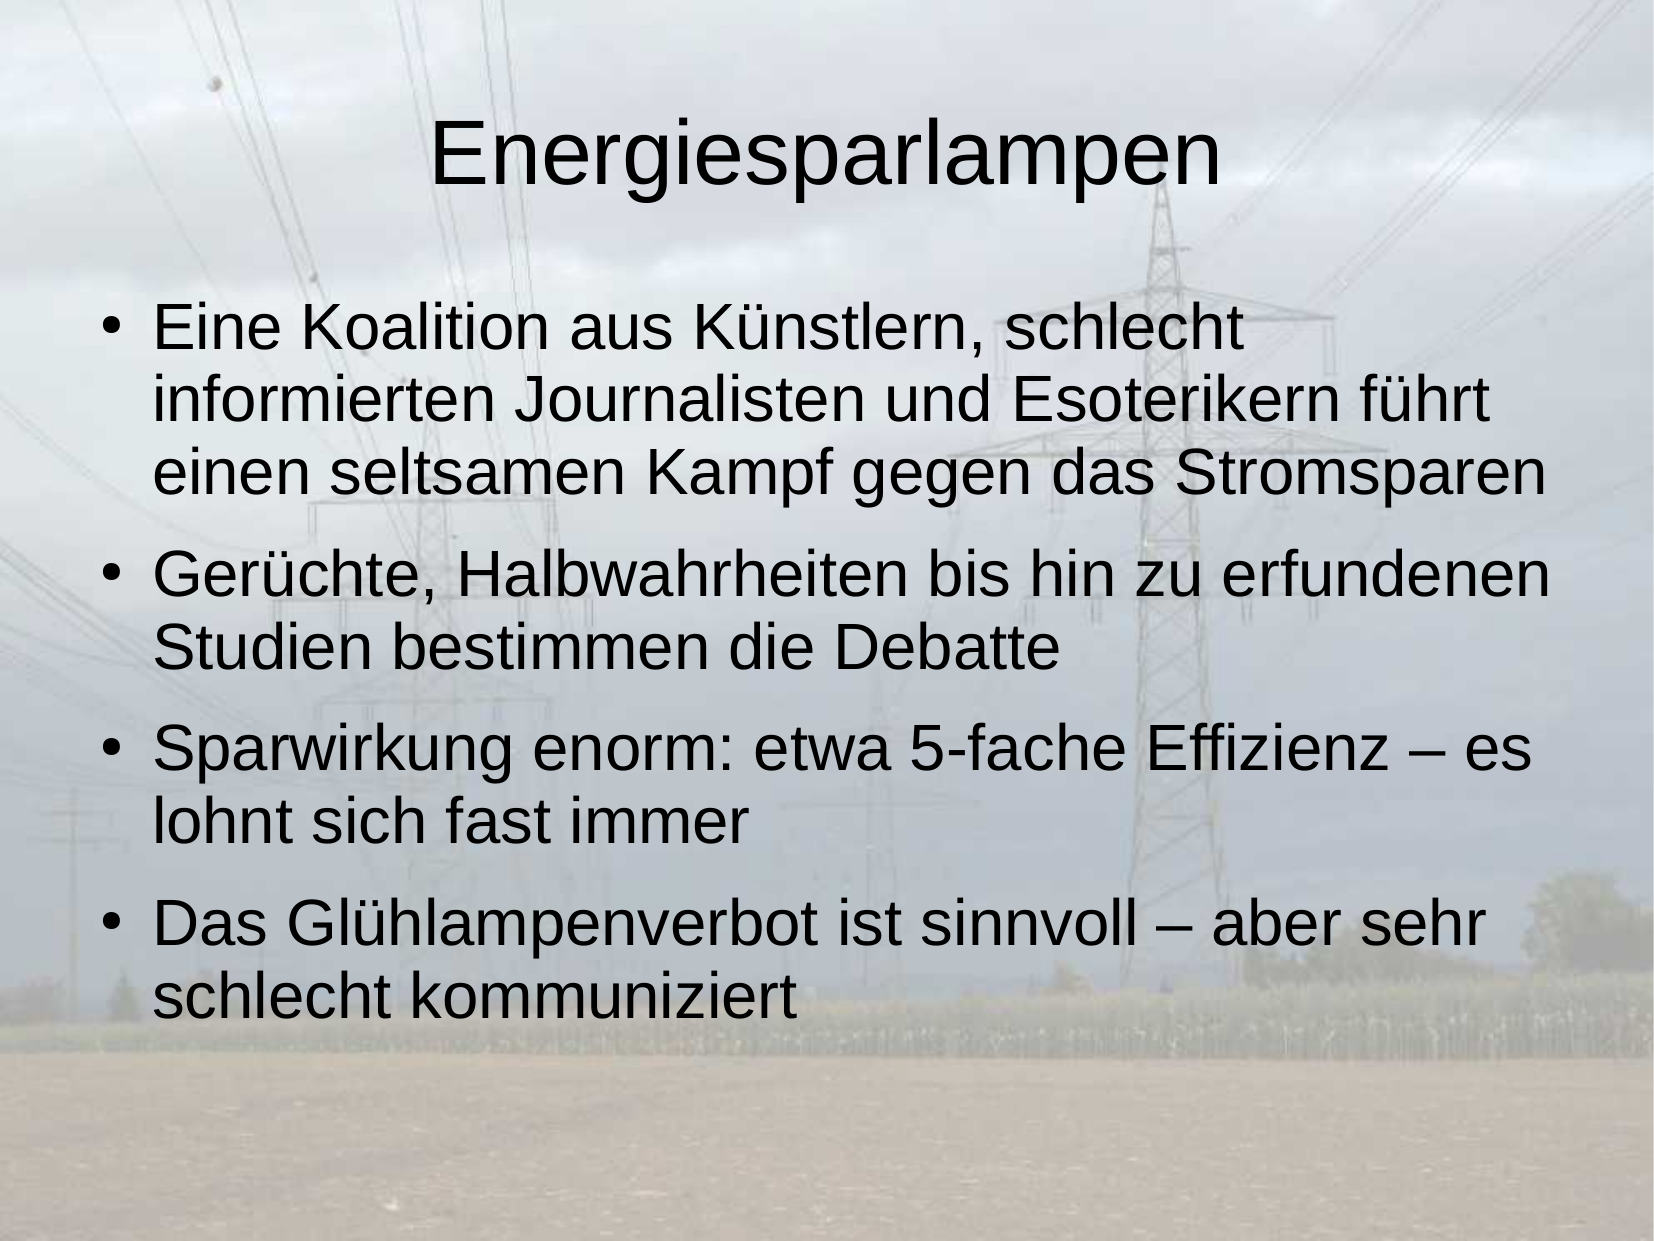

# Energiesparlampen
Eine Koalition aus Künstlern, schlecht informierten Journalisten und Esoterikern führt einen seltsamen Kampf gegen das Stromsparen
Gerüchte, Halbwahrheiten bis hin zu erfundenen Studien bestimmen die Debatte
Sparwirkung enorm: etwa 5-fache Effizienz – es lohnt sich fast immer
Das Glühlampenverbot ist sinnvoll – aber sehr schlecht kommuniziert